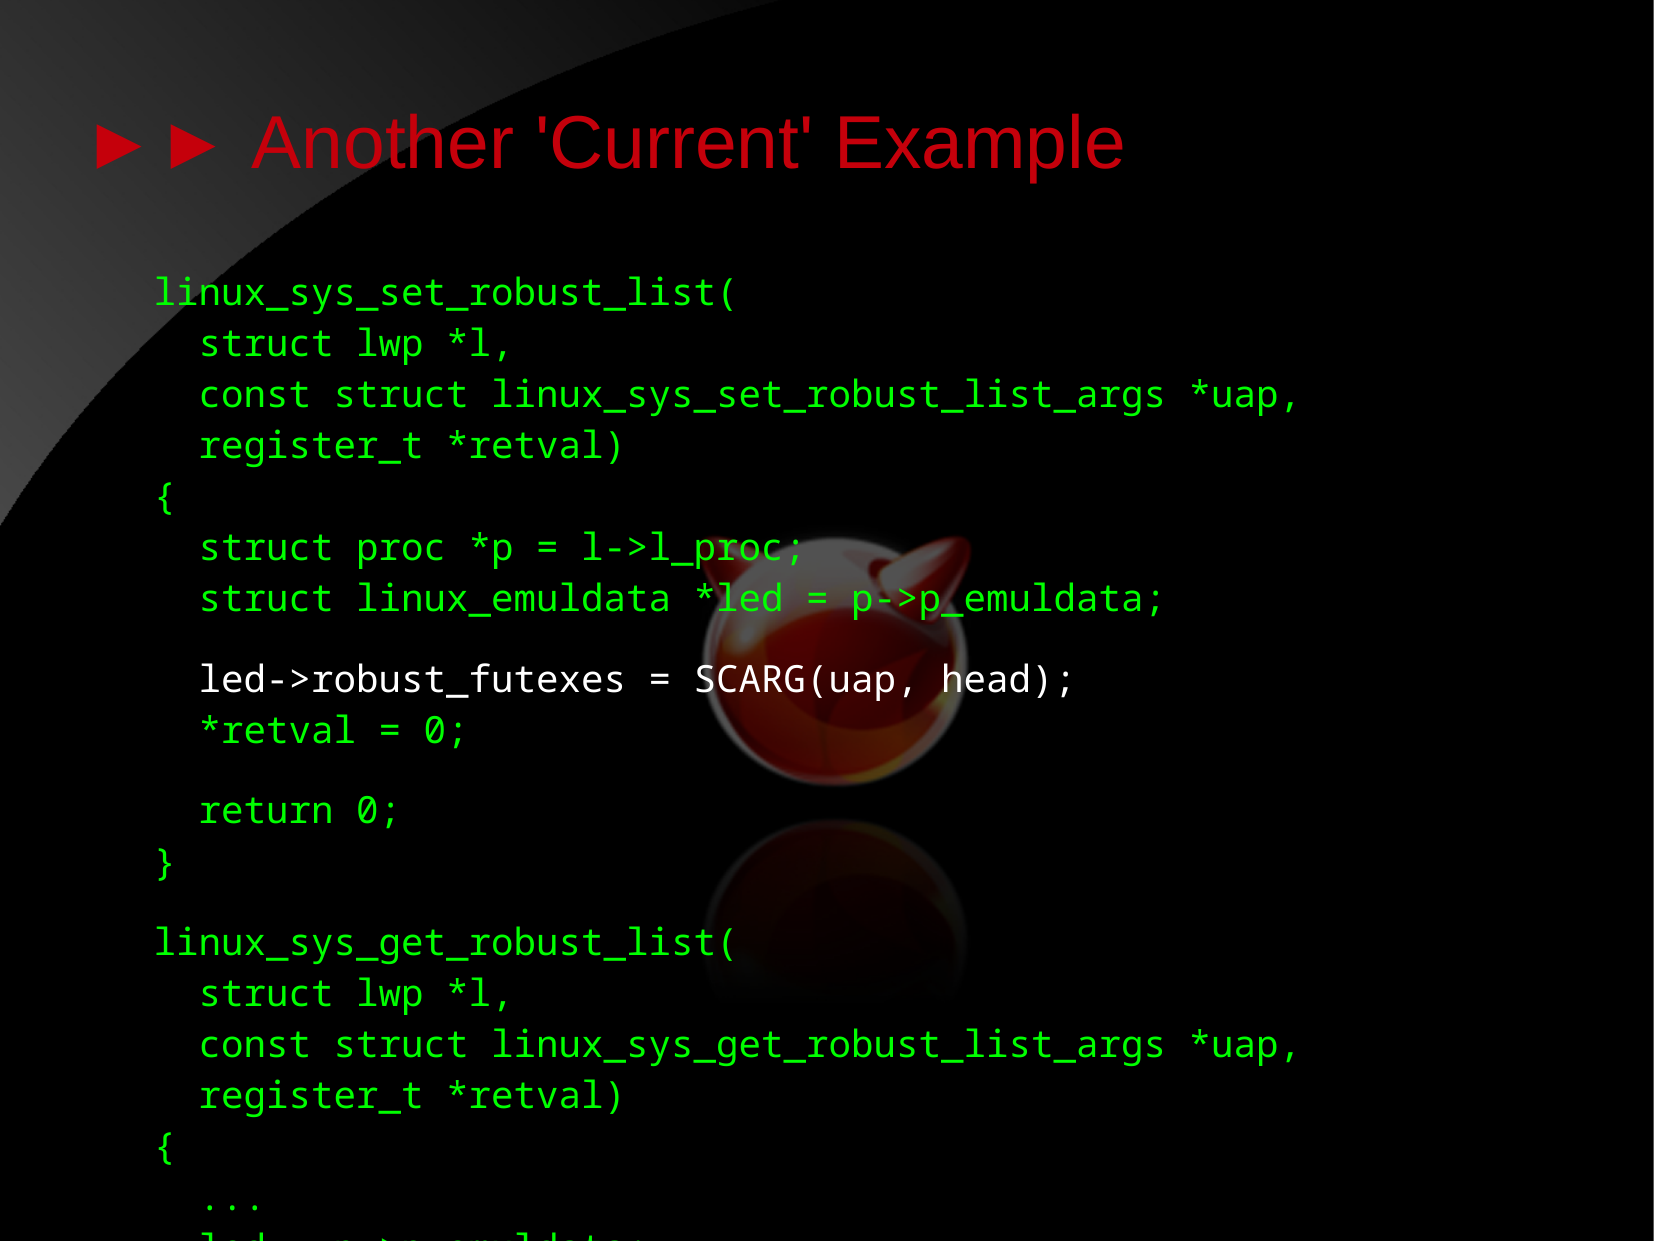

# ►► Another 'Current' Example
linux_sys_set_robust_list(
 struct lwp *l,
 const struct linux_sys_set_robust_list_args *uap,
 register_t *retval)
{
 struct proc *p = l->l_proc;
 struct linux_emuldata *led = p->p_emuldata;
 led->robust_futexes = SCARG(uap, head);
 *retval = 0;
 return 0;
}
linux_sys_get_robust_list(
 struct lwp *l,
 const struct linux_sys_get_robust_list_args *uap,
 register_t *retval)
{
 ...
 led = p->p_emuldata;
 head = led->robust_futexes;
 ...
 return copyout(head, SCARG(uap, head),